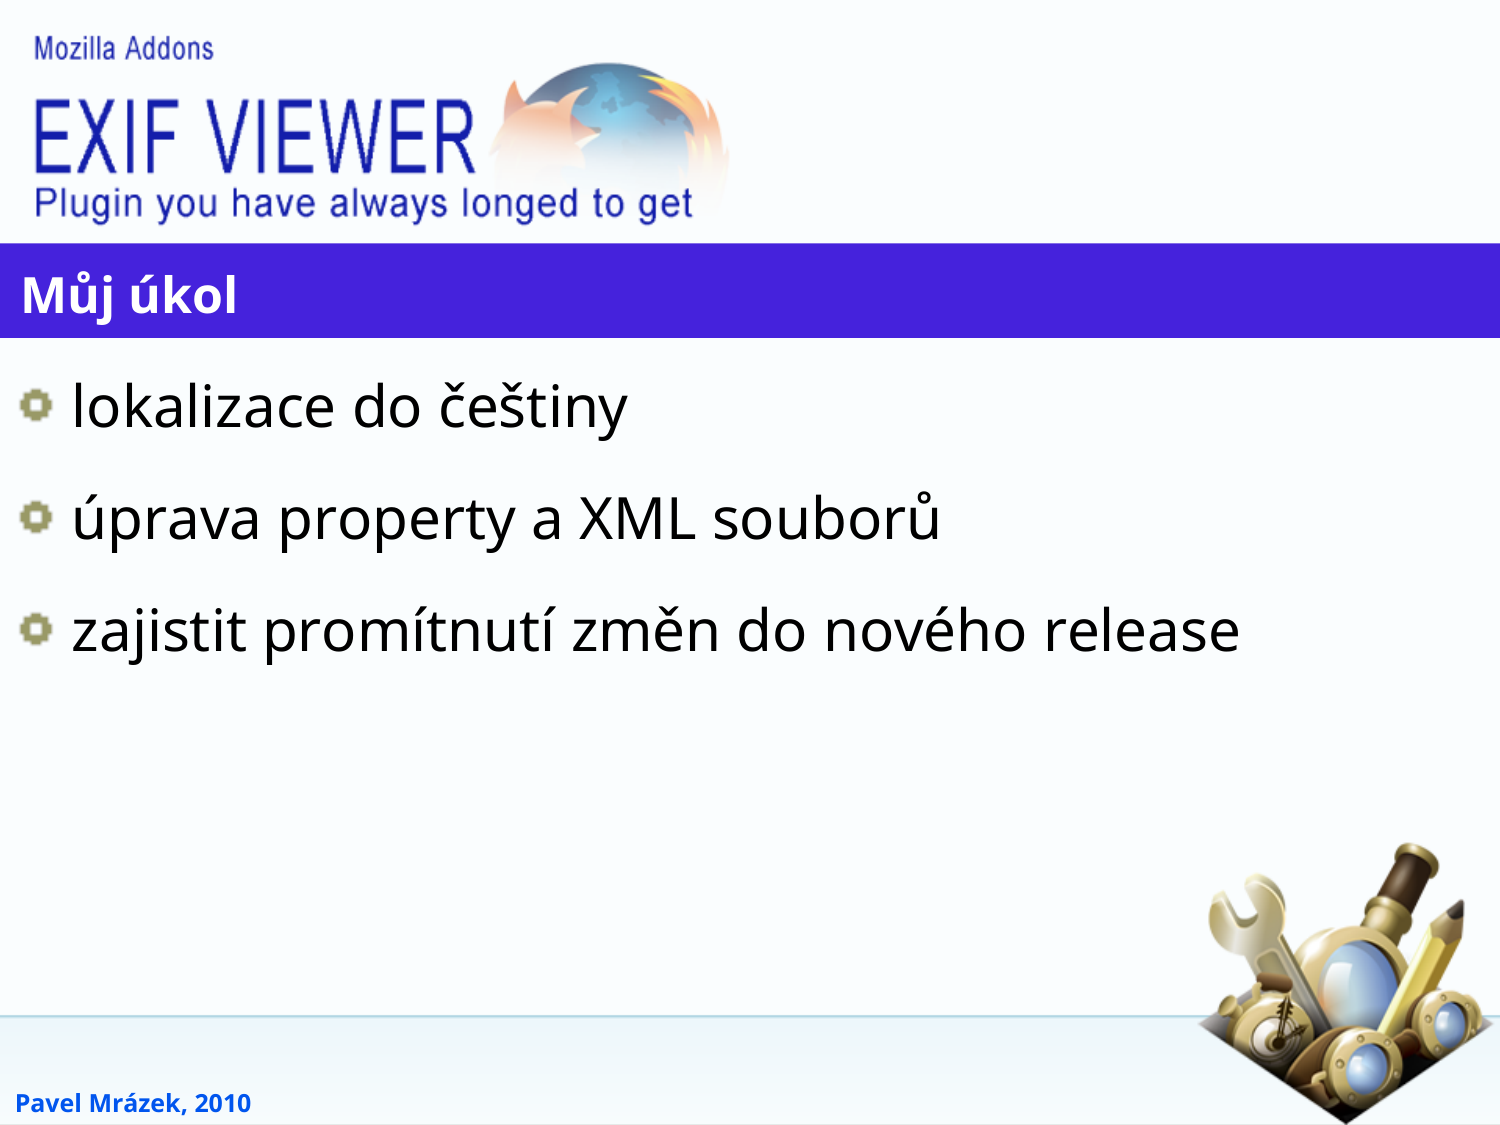

Můj úkol
 lokalizace do češtiny
 úprava property a XML souborů
 zajistit promítnutí změn do nového release
Pavel Mrázek, 2010